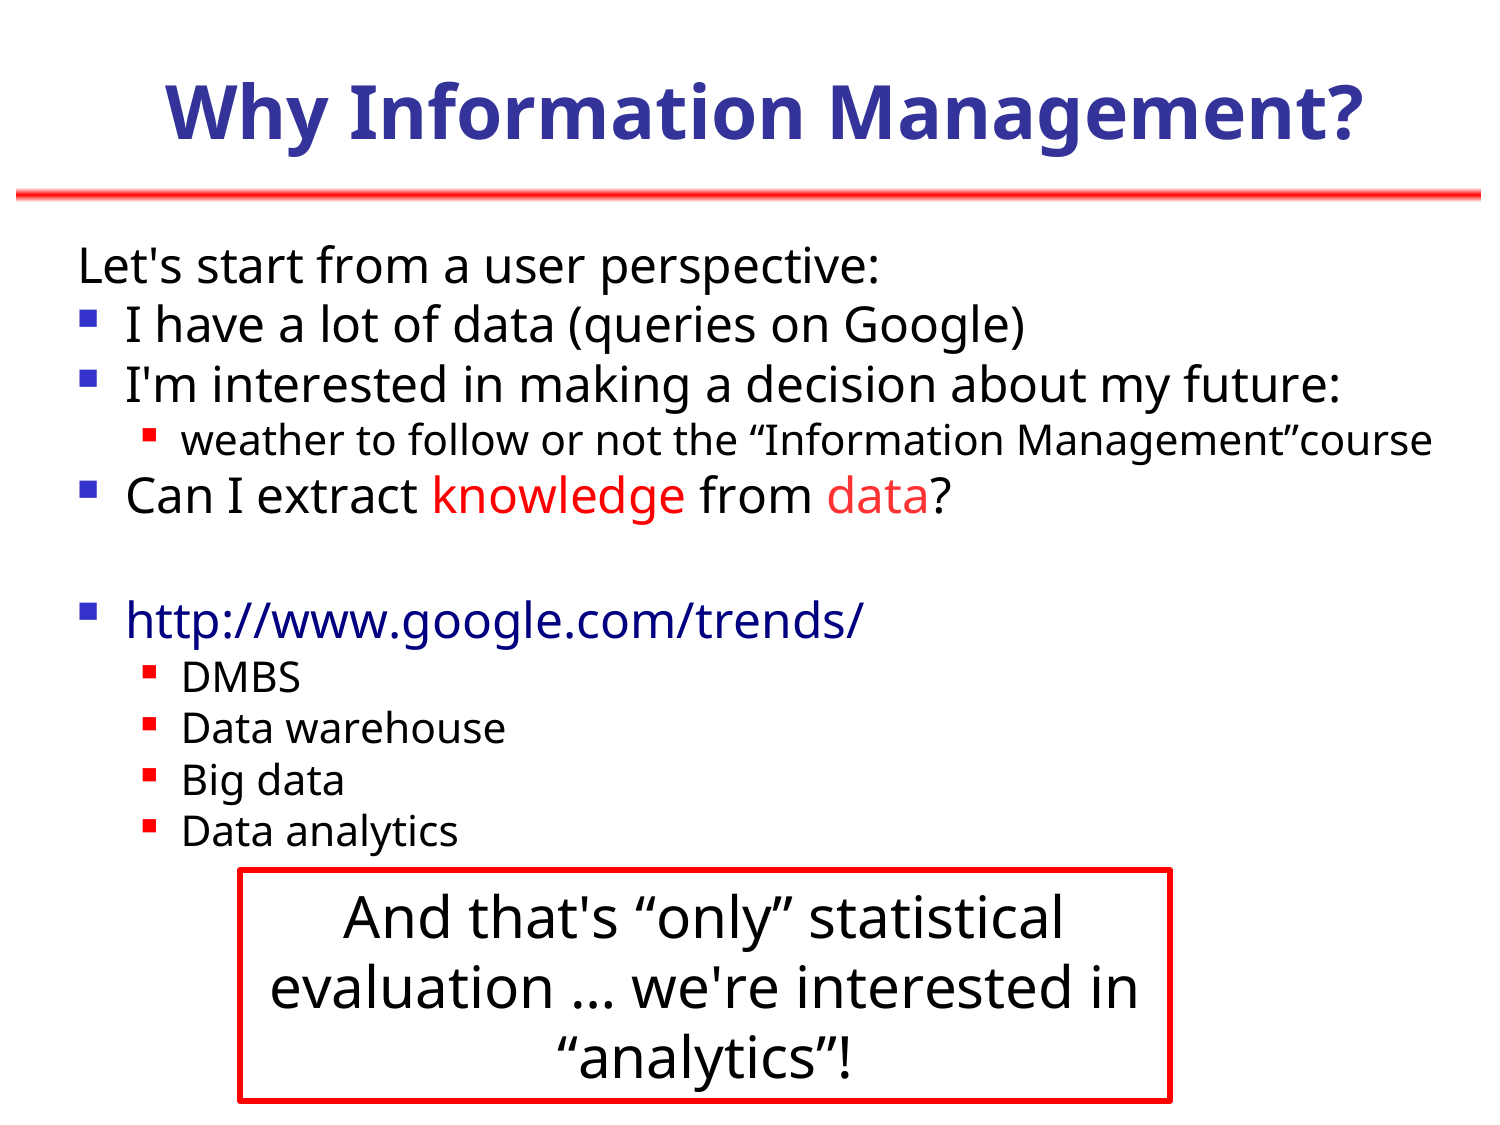

# Why Information Management?
Let's start from a user perspective:
I have a lot of data (queries on Google)
I'm interested in making a decision about my future:
weather to follow or not the “Information Management”course
Can I extract knowledge from data?
http://www.google.com/trends/
DMBS
Data warehouse
Big data
Data analytics
And that's “only” statistical evaluation … we're interested in “analytics”!